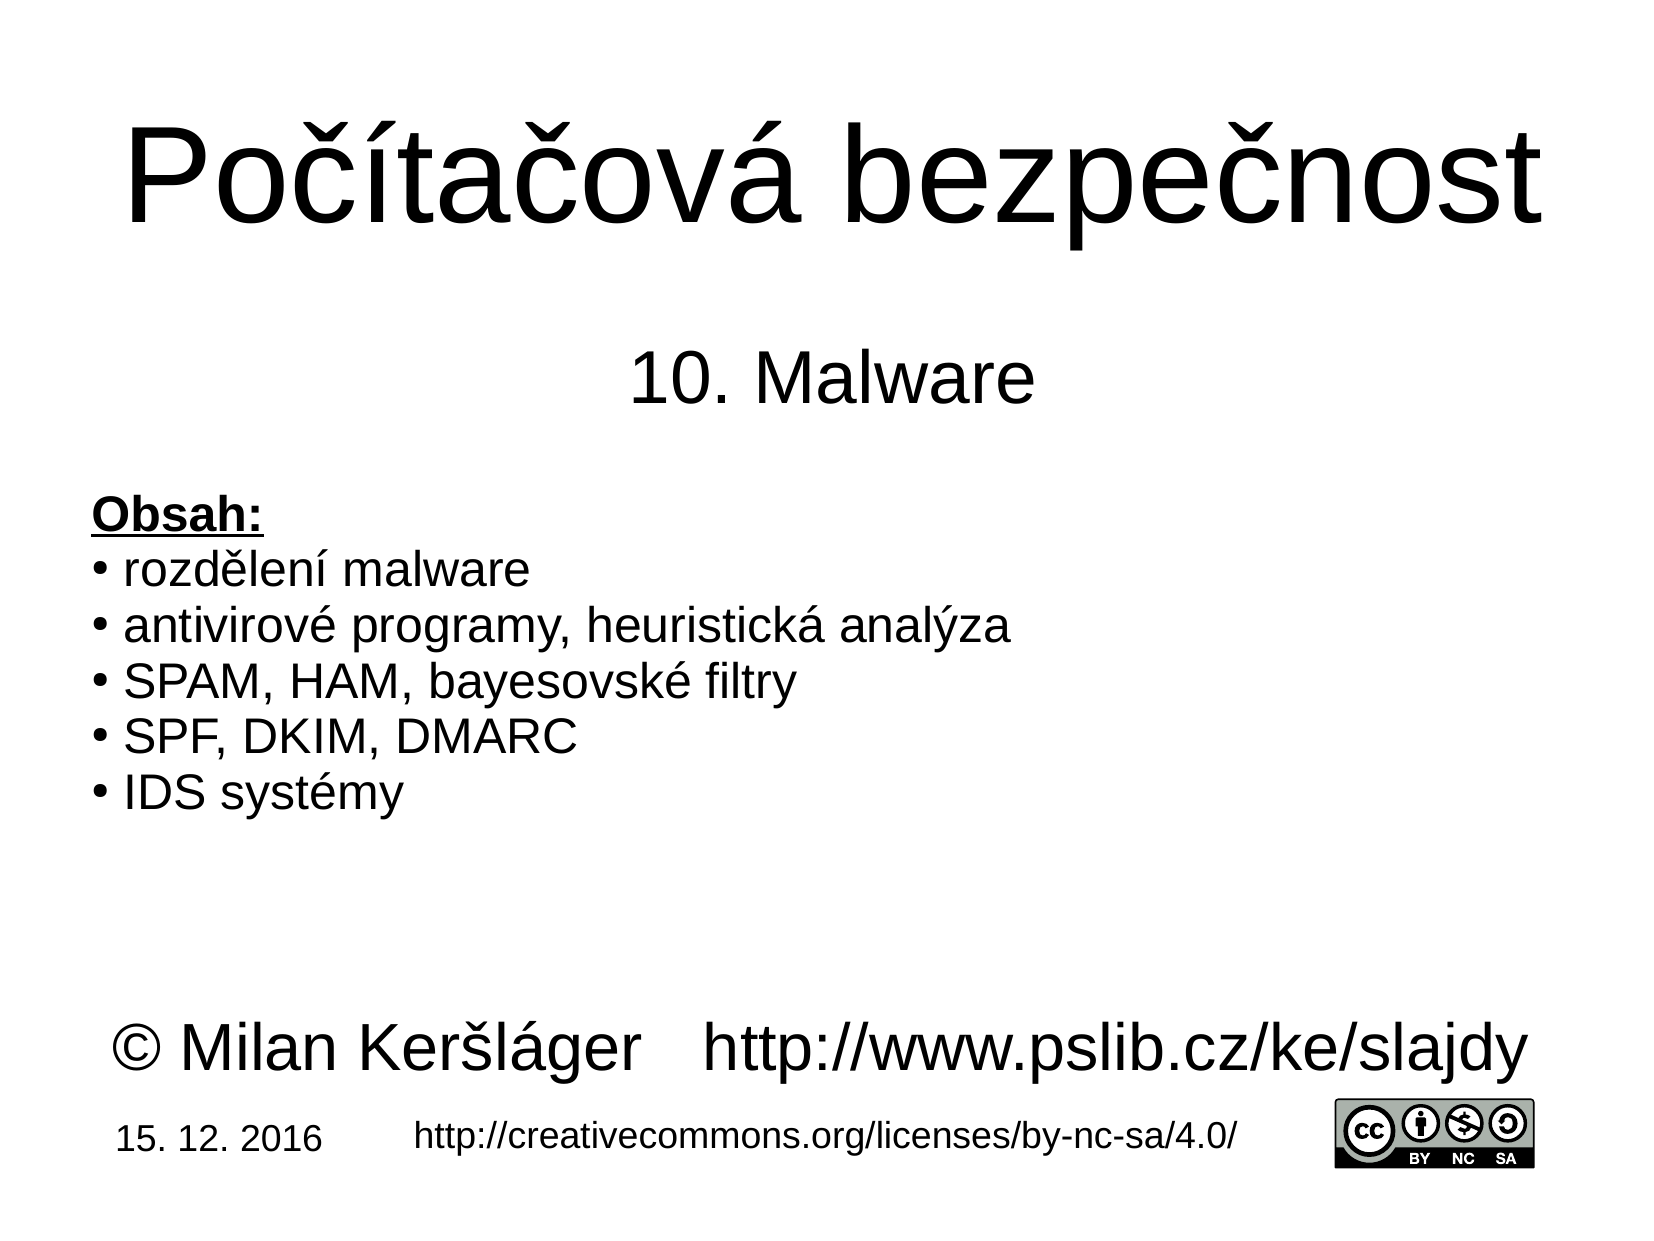

# Počítačová bezpečnost 10. Malware
Obsah:
 rozdělení malware
 antivirové programy, heuristická analýza
 SPAM, HAM, bayesovské filtry
 SPF, DKIM, DMARC
 IDS systémy
© Milan Keršláger	http://www.pslib.cz/ke/slajdy
http://creativecommons.org/licenses/by-nc-sa/4.0/
15. 12. 2016